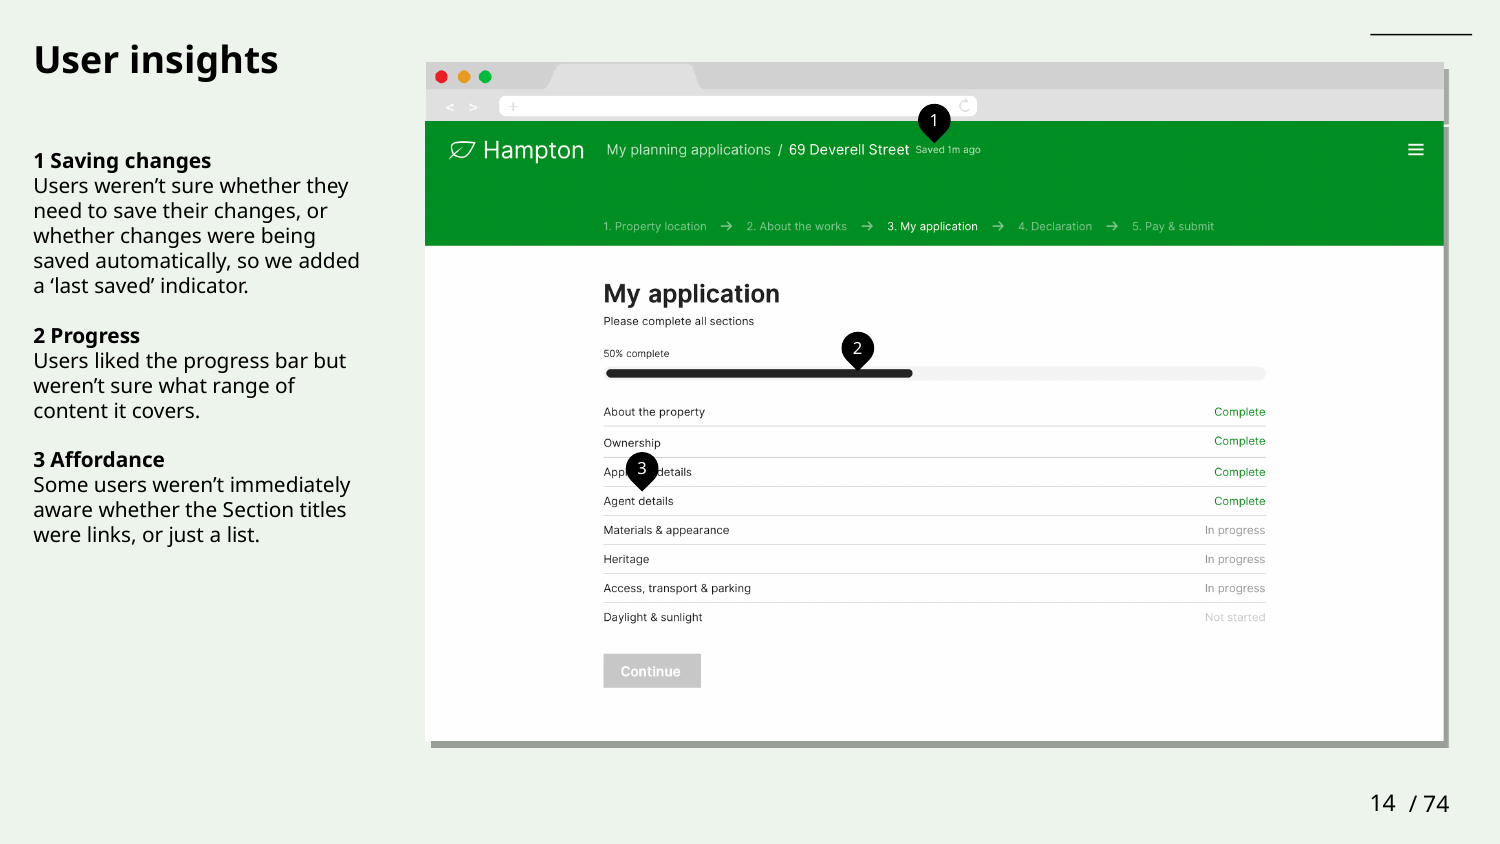

User insights
1
1
# 1 Saving changes Users weren’t sure whether they need to save their changes, or whether changes were being saved automatically, so we added a ‘last saved’ indicator. 2 Progress Users liked the progress bar but weren’t sure what range of content it covers. 3 Affordance Some users weren’t immediately aware whether the Section titles were links, or just a list.
2
3